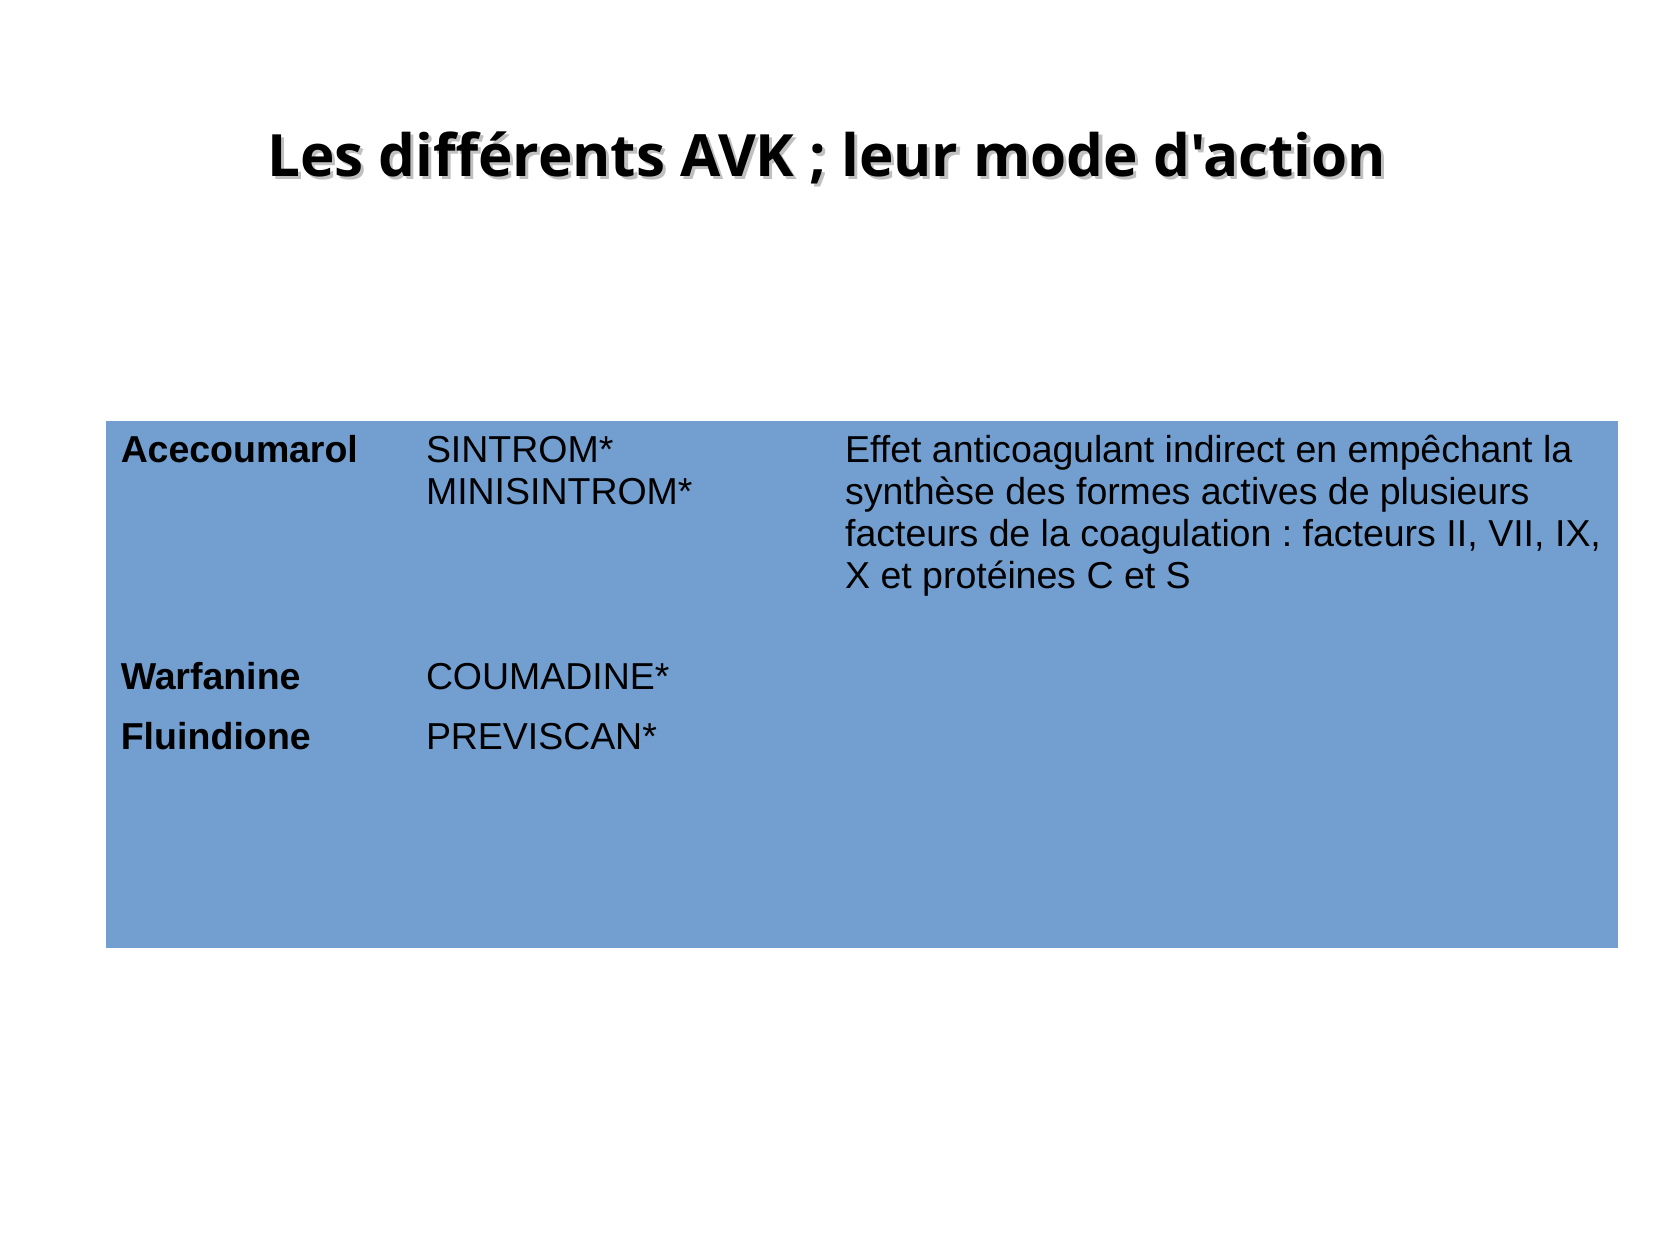

# Les différents AVK ; leur mode d'action
| Acecoumarol | SINTROM\* MINISINTROM\* | Effet anticoagulant indirect en empêchant la synthèse des formes actives de plusieurs facteurs de la coagulation : facteurs II, VII, IX, X et protéines C et S |
| --- | --- | --- |
| Warfanine | COUMADINE\* | |
| Fluindione | PREVISCAN\* | |